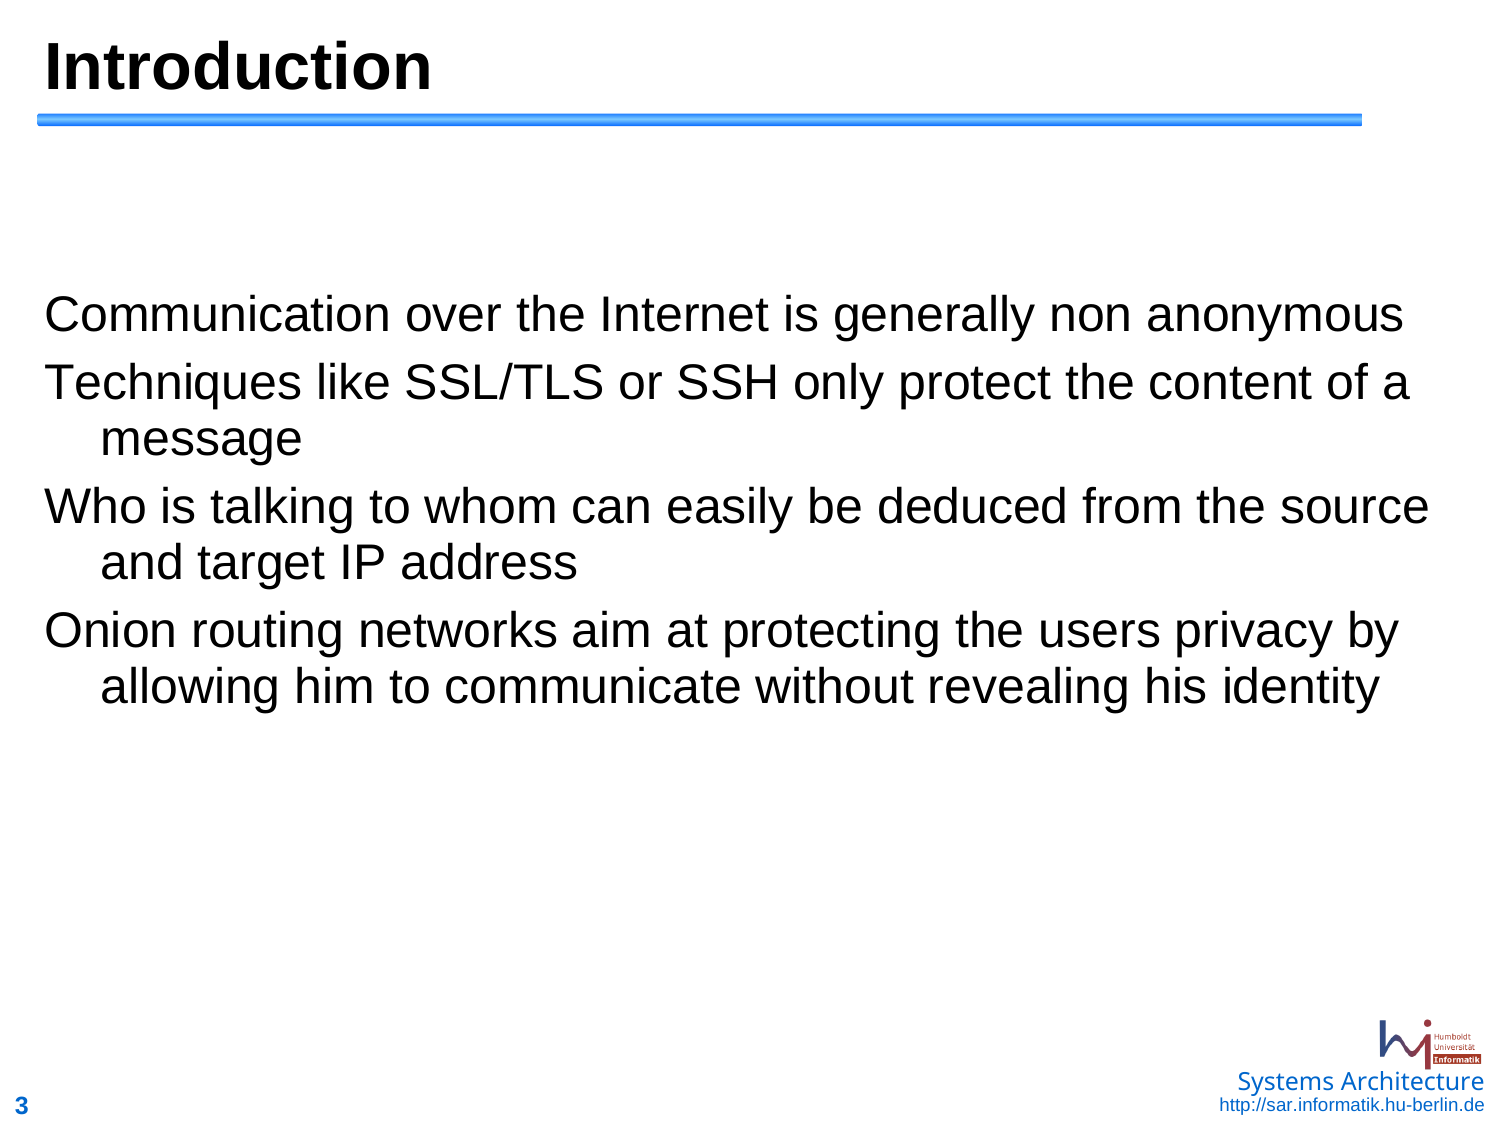

# Introduction
Communication over the Internet is generally non anonymous
Techniques like SSL/TLS or SSH only protect the content of a message
Who is talking to whom can easily be deduced from the source and target IP address
Onion routing networks aim at protecting the users privacy by allowing him to communicate without revealing his identity